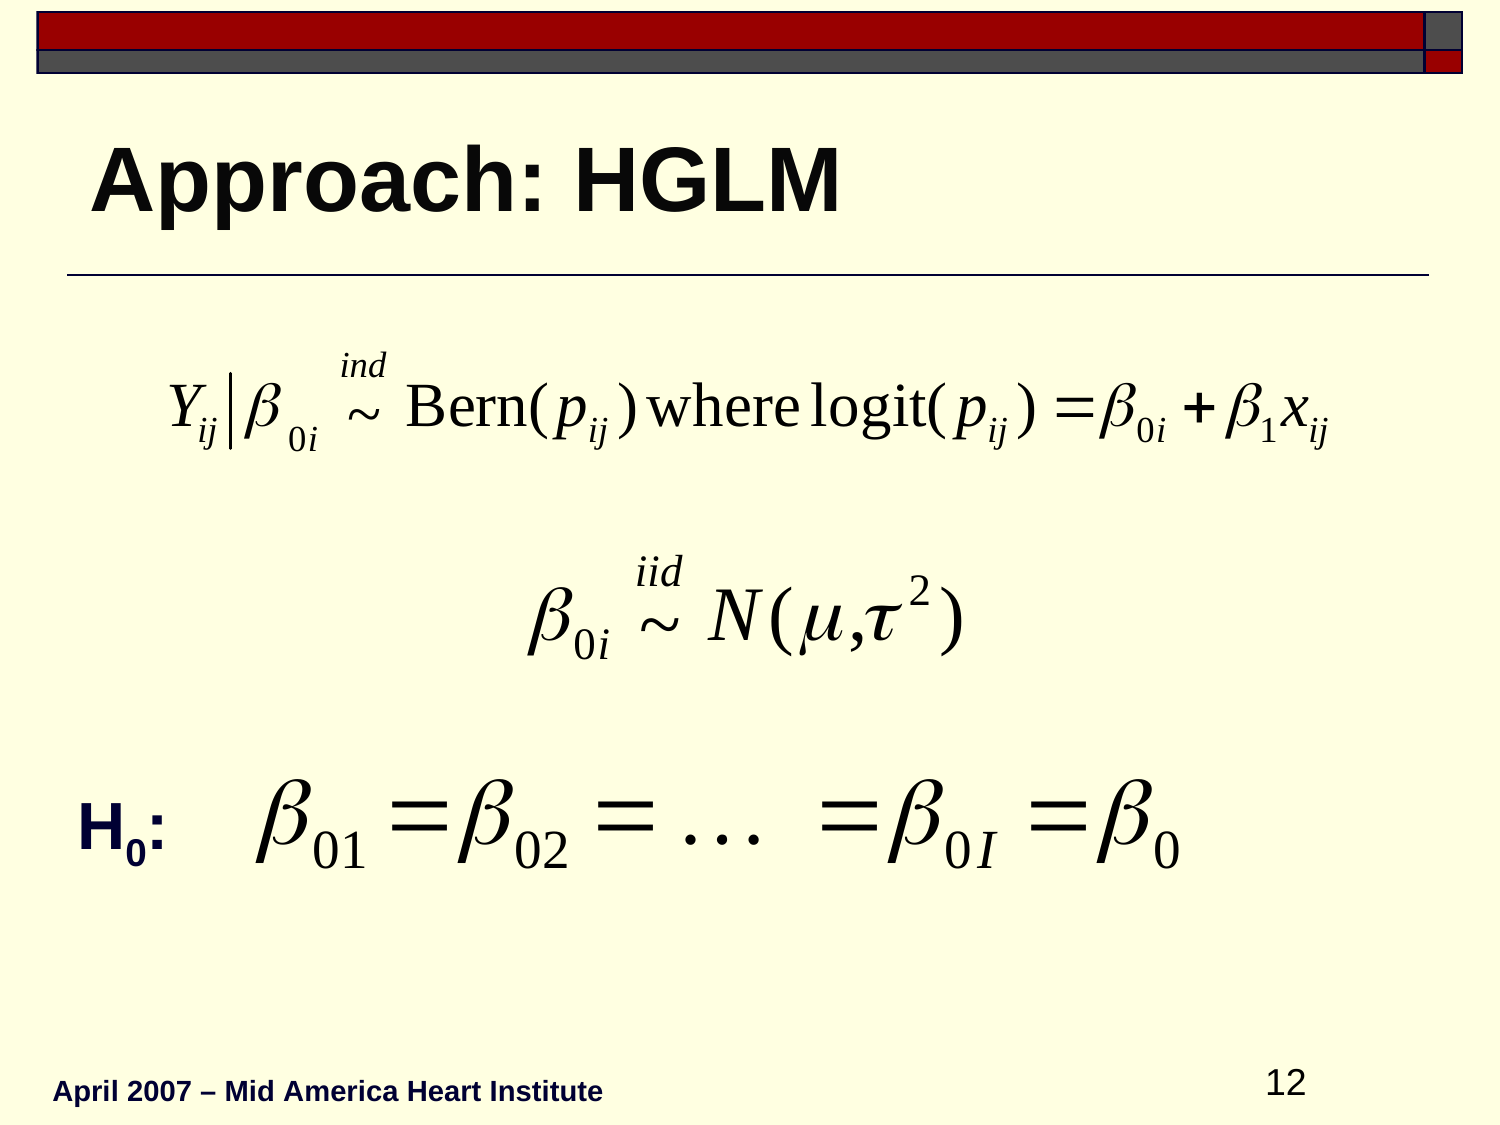

# Approach: HGLM
| |
| --- |
| |
| |
H0:
12